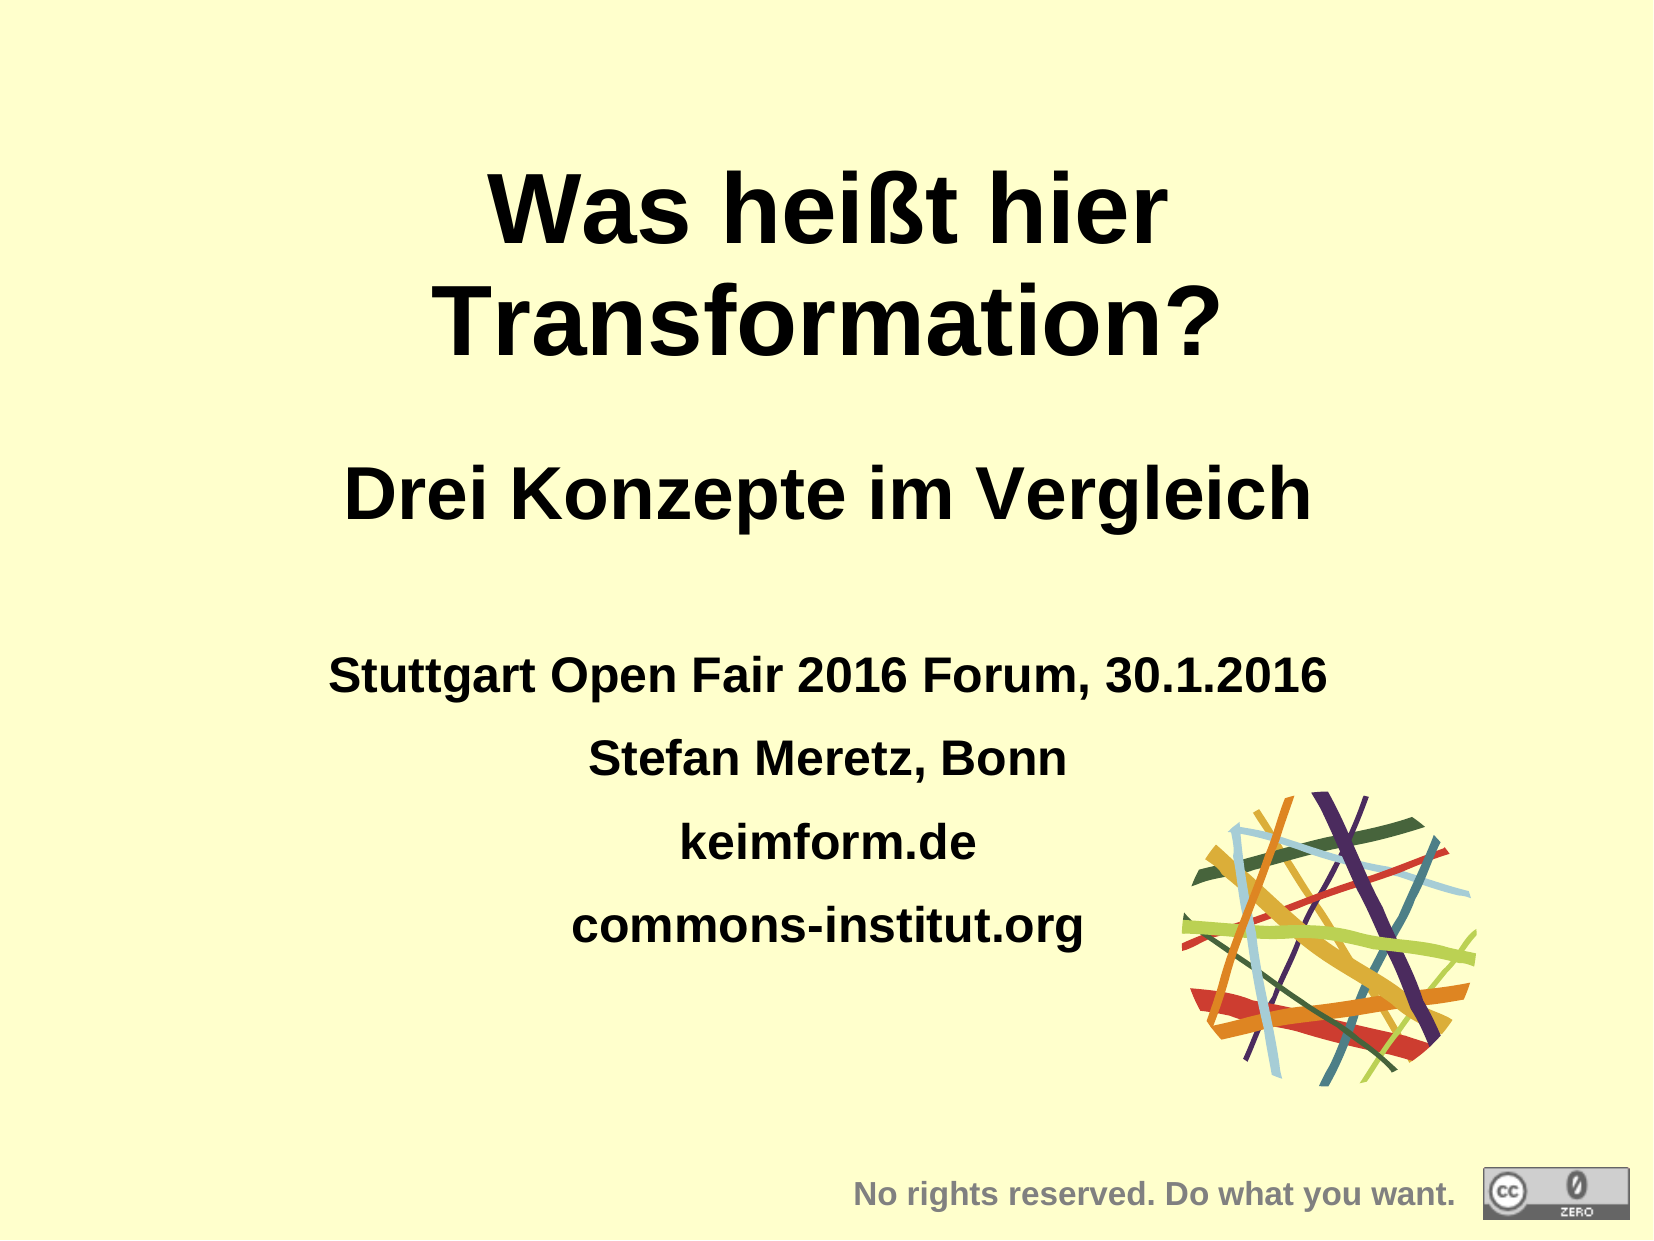

# Was heißt hier Transformation?
Drei Konzepte im Vergleich
Stuttgart Open Fair 2016 Forum, 30.1.2016
Stefan Meretz, Bonn
keimform.de
commons-institut.org
No rights reserved. Do what you want.